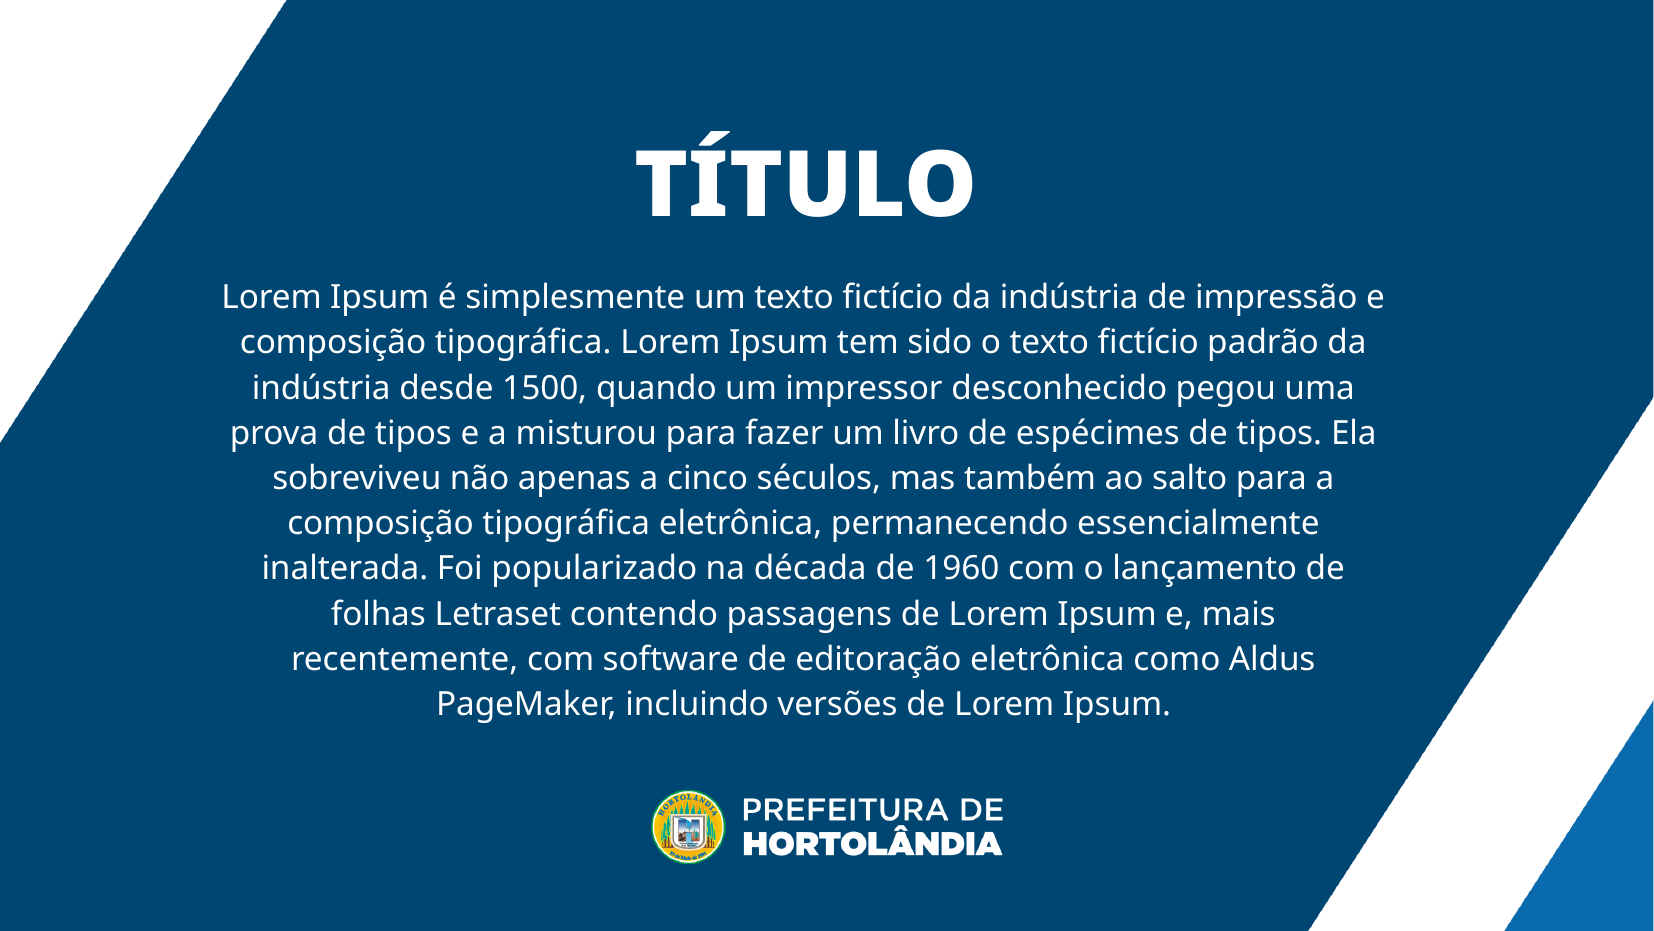

TÍTULO
Lorem Ipsum é simplesmente um texto fictício da indústria de impressão e composição tipográfica. Lorem Ipsum tem sido o texto fictício padrão da indústria desde 1500, quando um impressor desconhecido pegou uma prova de tipos e a misturou para fazer um livro de espécimes de tipos. Ela sobreviveu não apenas a cinco séculos, mas também ao salto para a composição tipográfica eletrônica, permanecendo essencialmente inalterada. Foi popularizado na década de 1960 com o lançamento de folhas Letraset contendo passagens de Lorem Ipsum e, mais recentemente, com software de editoração eletrônica como Aldus PageMaker, incluindo versões de Lorem Ipsum.